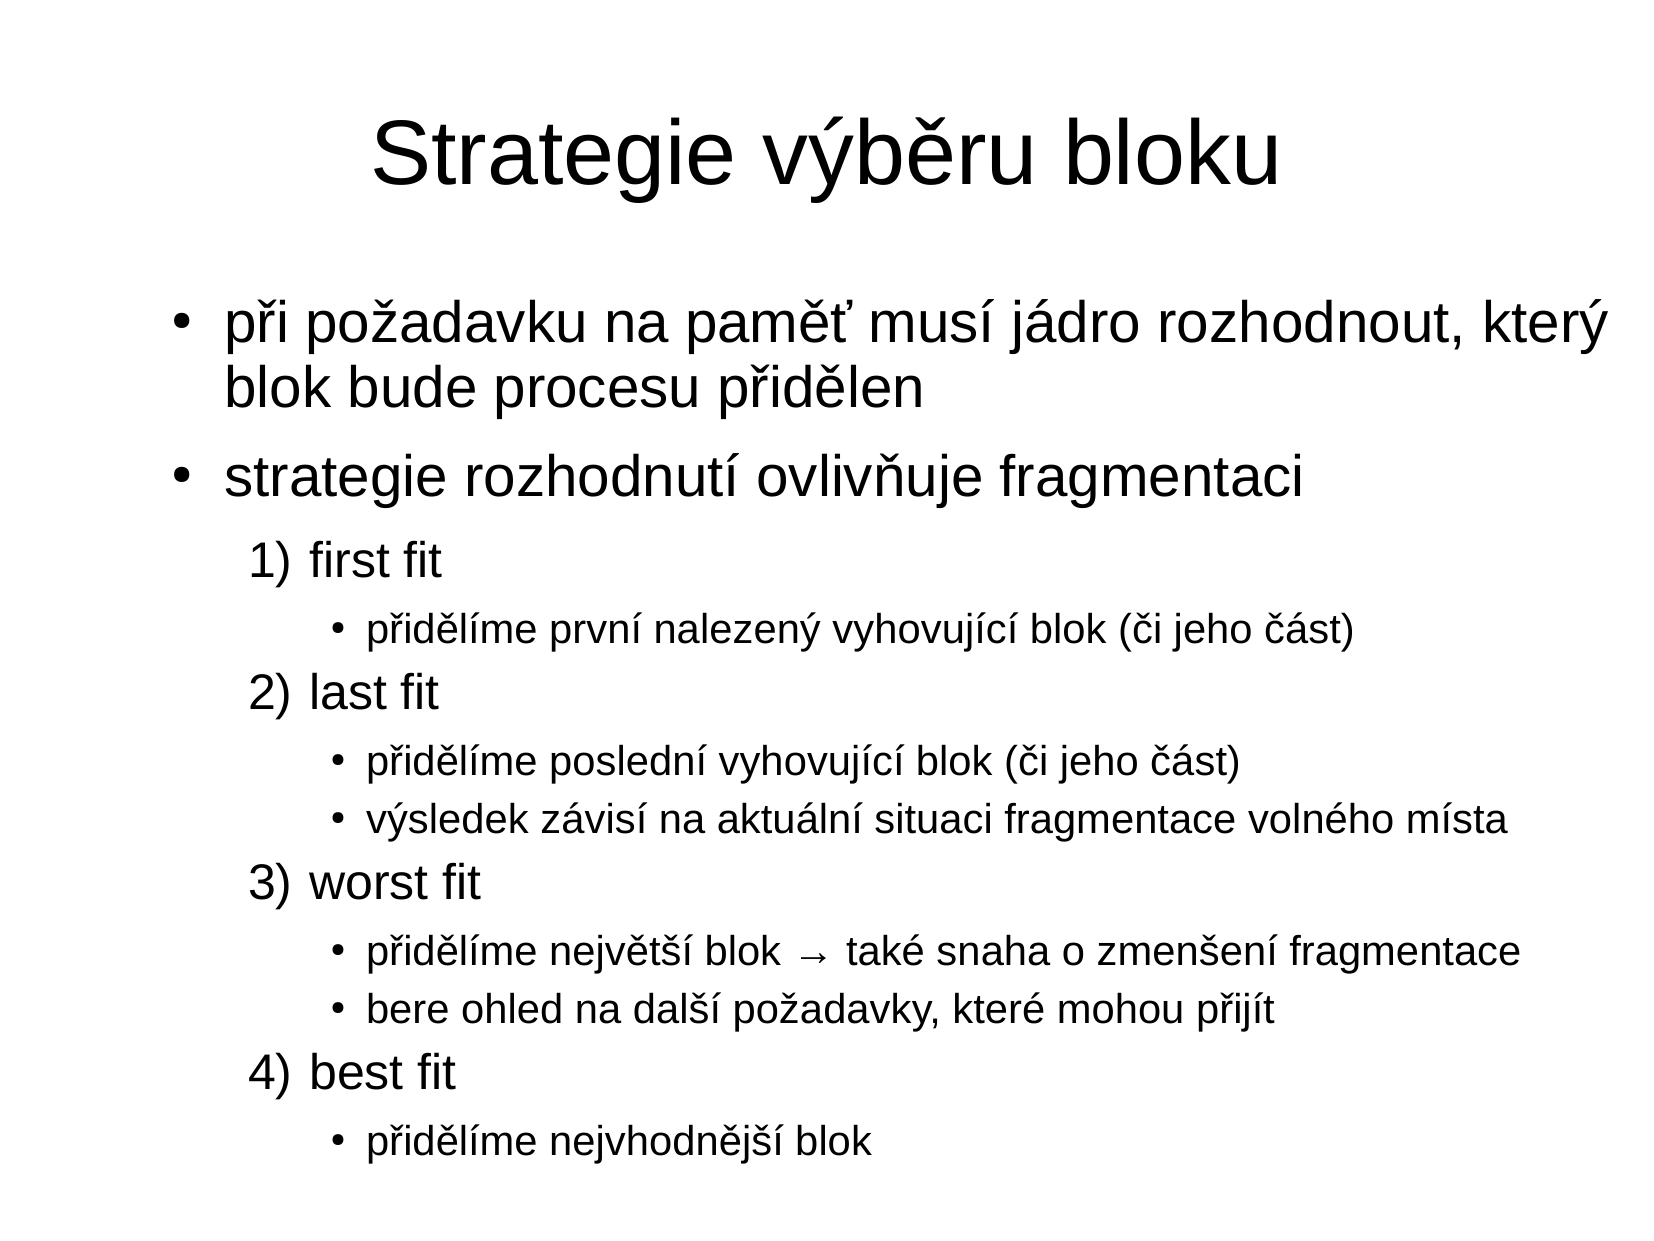

# Strategie výběru bloku
při požadavku na paměť musí jádro rozhodnout, který blok bude procesu přidělen
strategie rozhodnutí ovlivňuje fragmentaci
 first fit
přidělíme první nalezený vyhovující blok (či jeho část)
 last fit
přidělíme poslední vyhovující blok (či jeho část)
výsledek závisí na aktuální situaci fragmentace volného místa
 worst fit
přidělíme největší blok → také snaha o zmenšení fragmentace
bere ohled na další požadavky, které mohou přijít
 best fit
přidělíme nejvhodnější blok